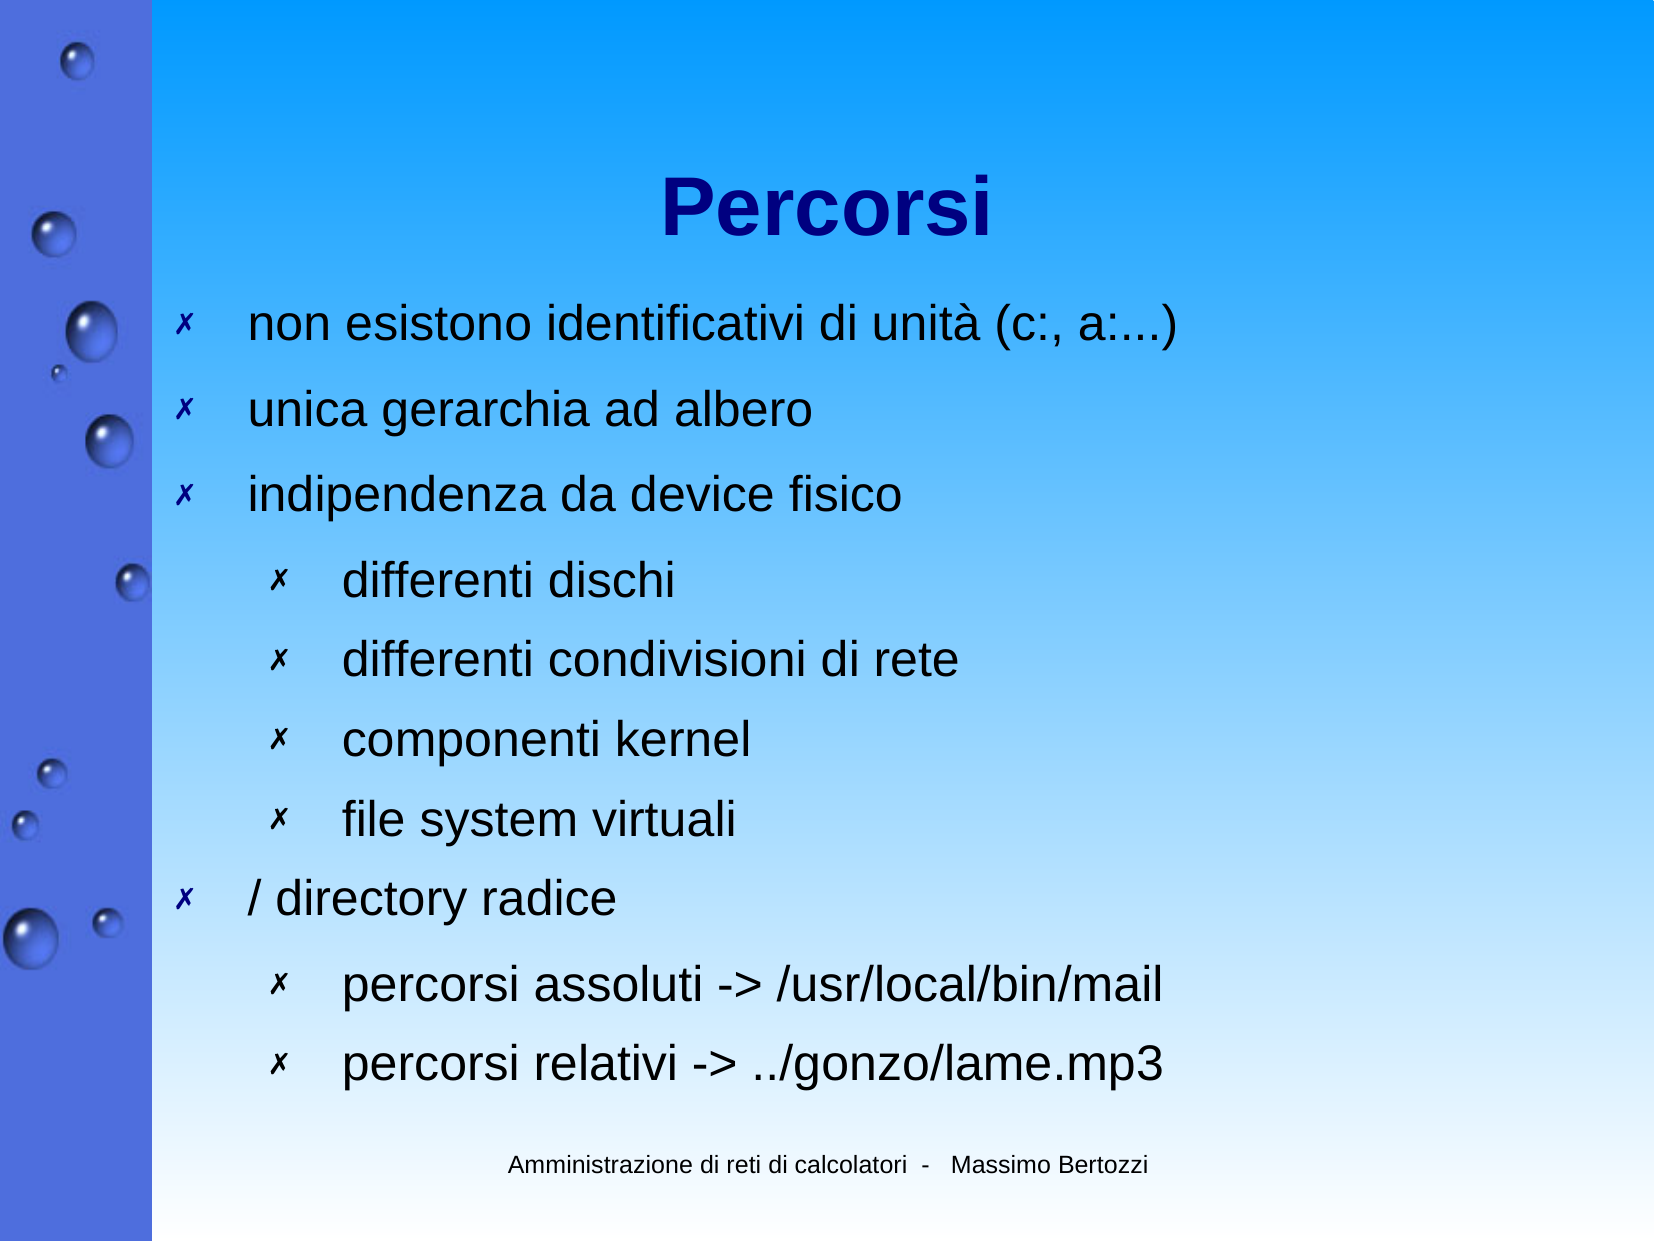

# Percorsi
non esistono identificativi di unità (c:, a:...)
unica gerarchia ad albero
indipendenza da device fisico
differenti dischi
differenti condivisioni di rete
componenti kernel
file system virtuali
/ directory radice
percorsi assoluti -> /usr/local/bin/mail
percorsi relativi -> ../gonzo/lame.mp3